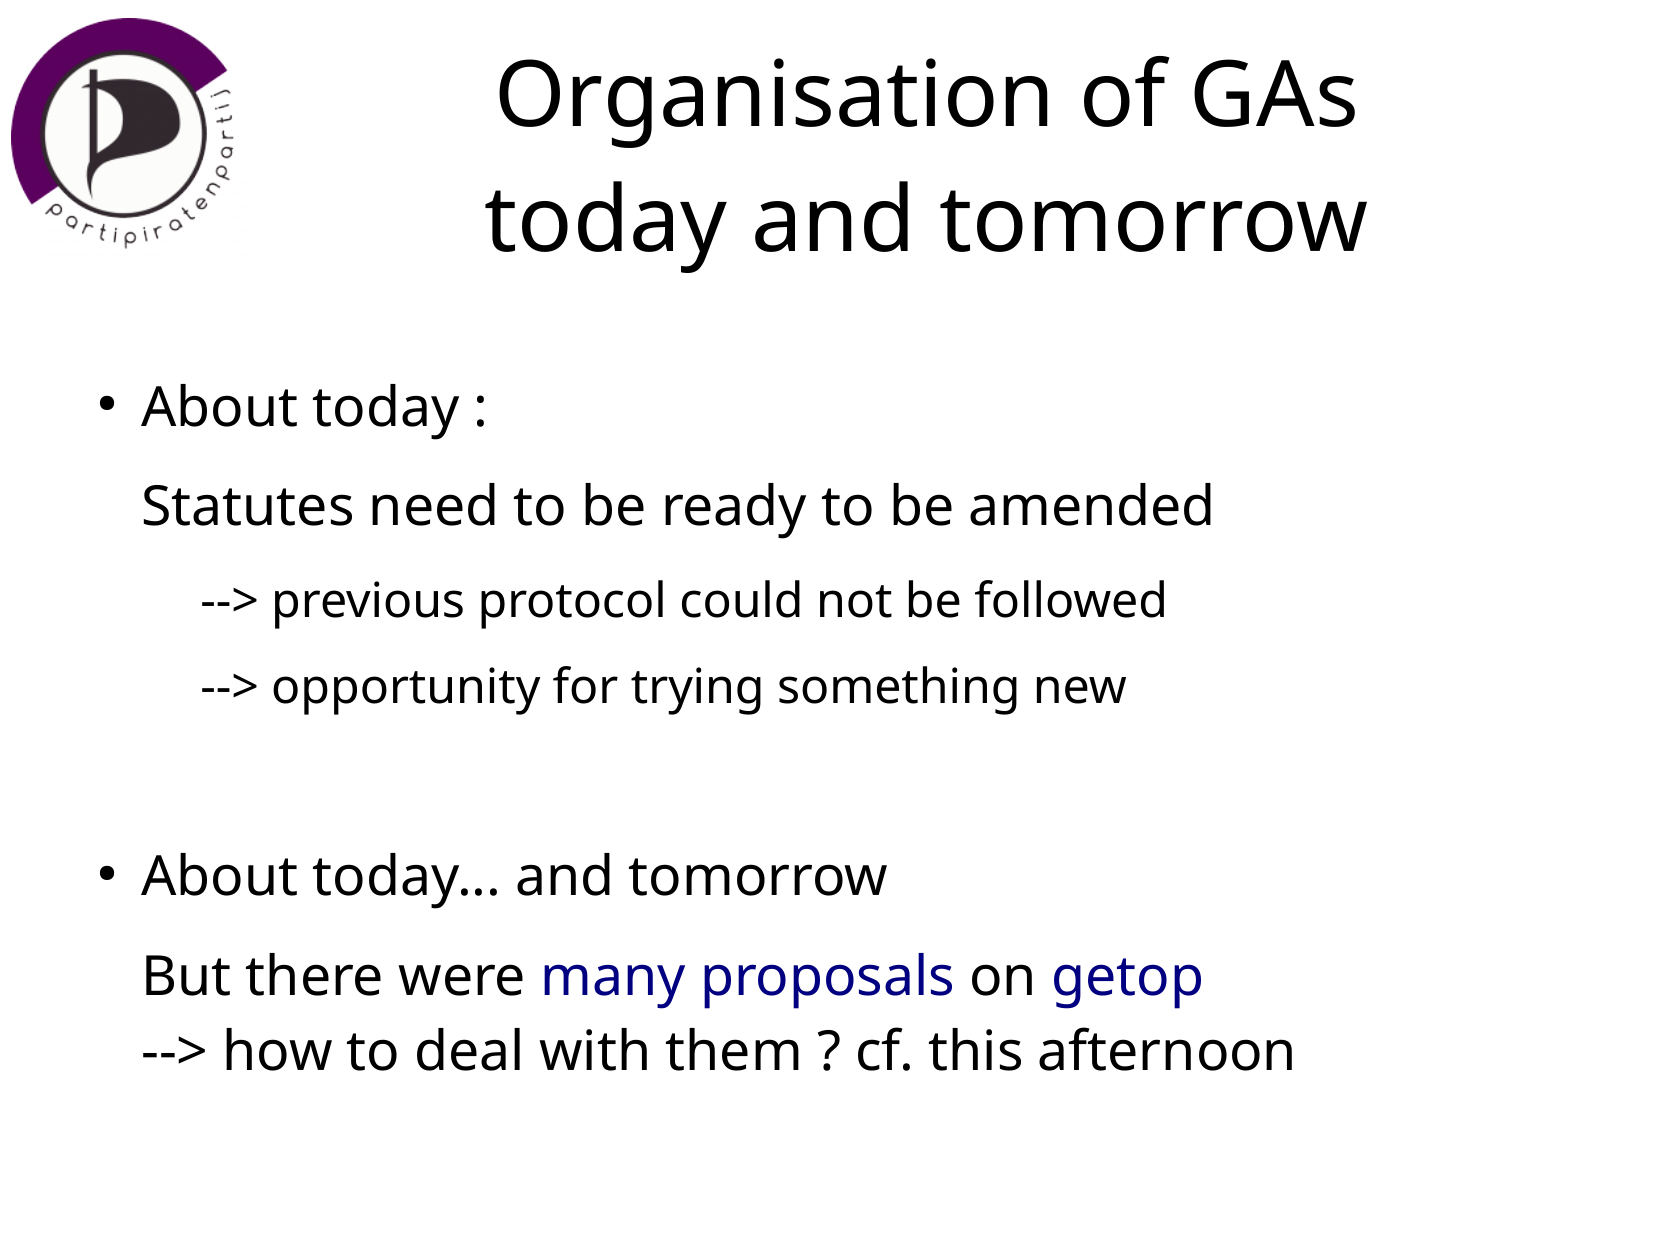

# Organisation of GAs today and tomorrow
About today :
Statutes need to be ready to be amended
--> previous protocol could not be followed
--> opportunity for trying something new
About today... and tomorrow
But there were many proposals on getop
--> how to deal with them ? cf. this afternoon